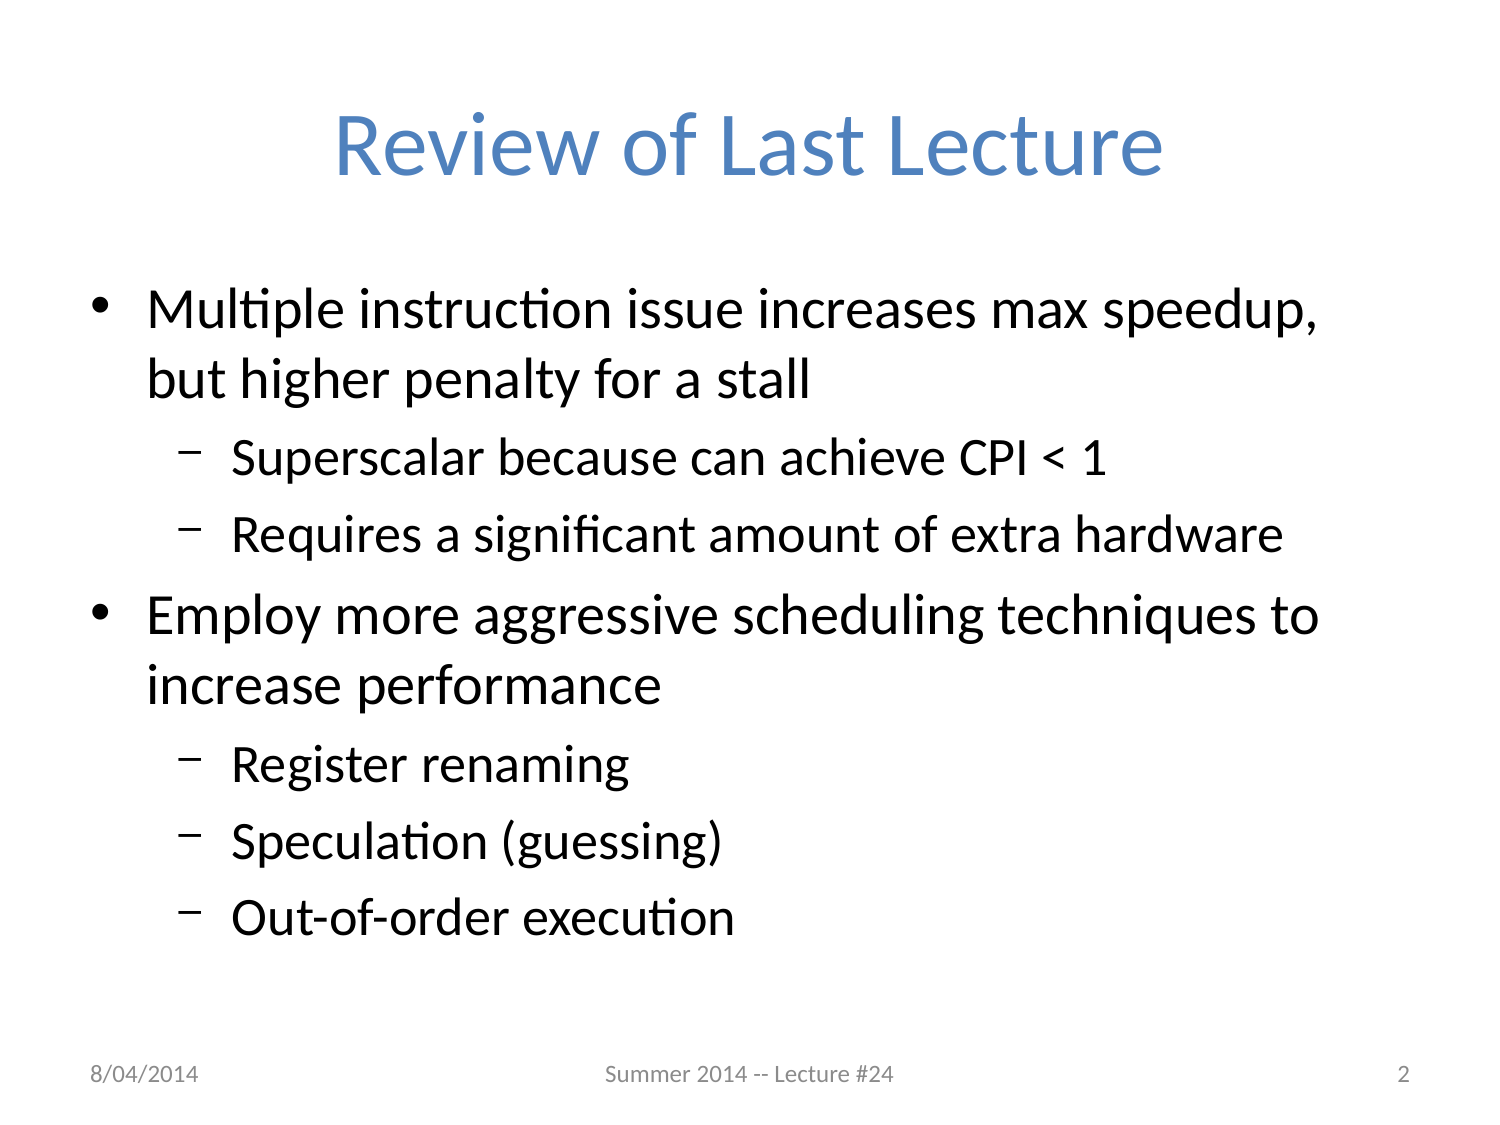

# Review of Last Lecture
Multiple instruction issue increases max speedup, but higher penalty for a stall
Superscalar because can achieve CPI < 1
Requires a significant amount of extra hardware
Employ more aggressive scheduling techniques to increase performance
Register renaming
Speculation (guessing)
Out-of-order execution
8/04/2014
Summer 2014 -- Lecture #24